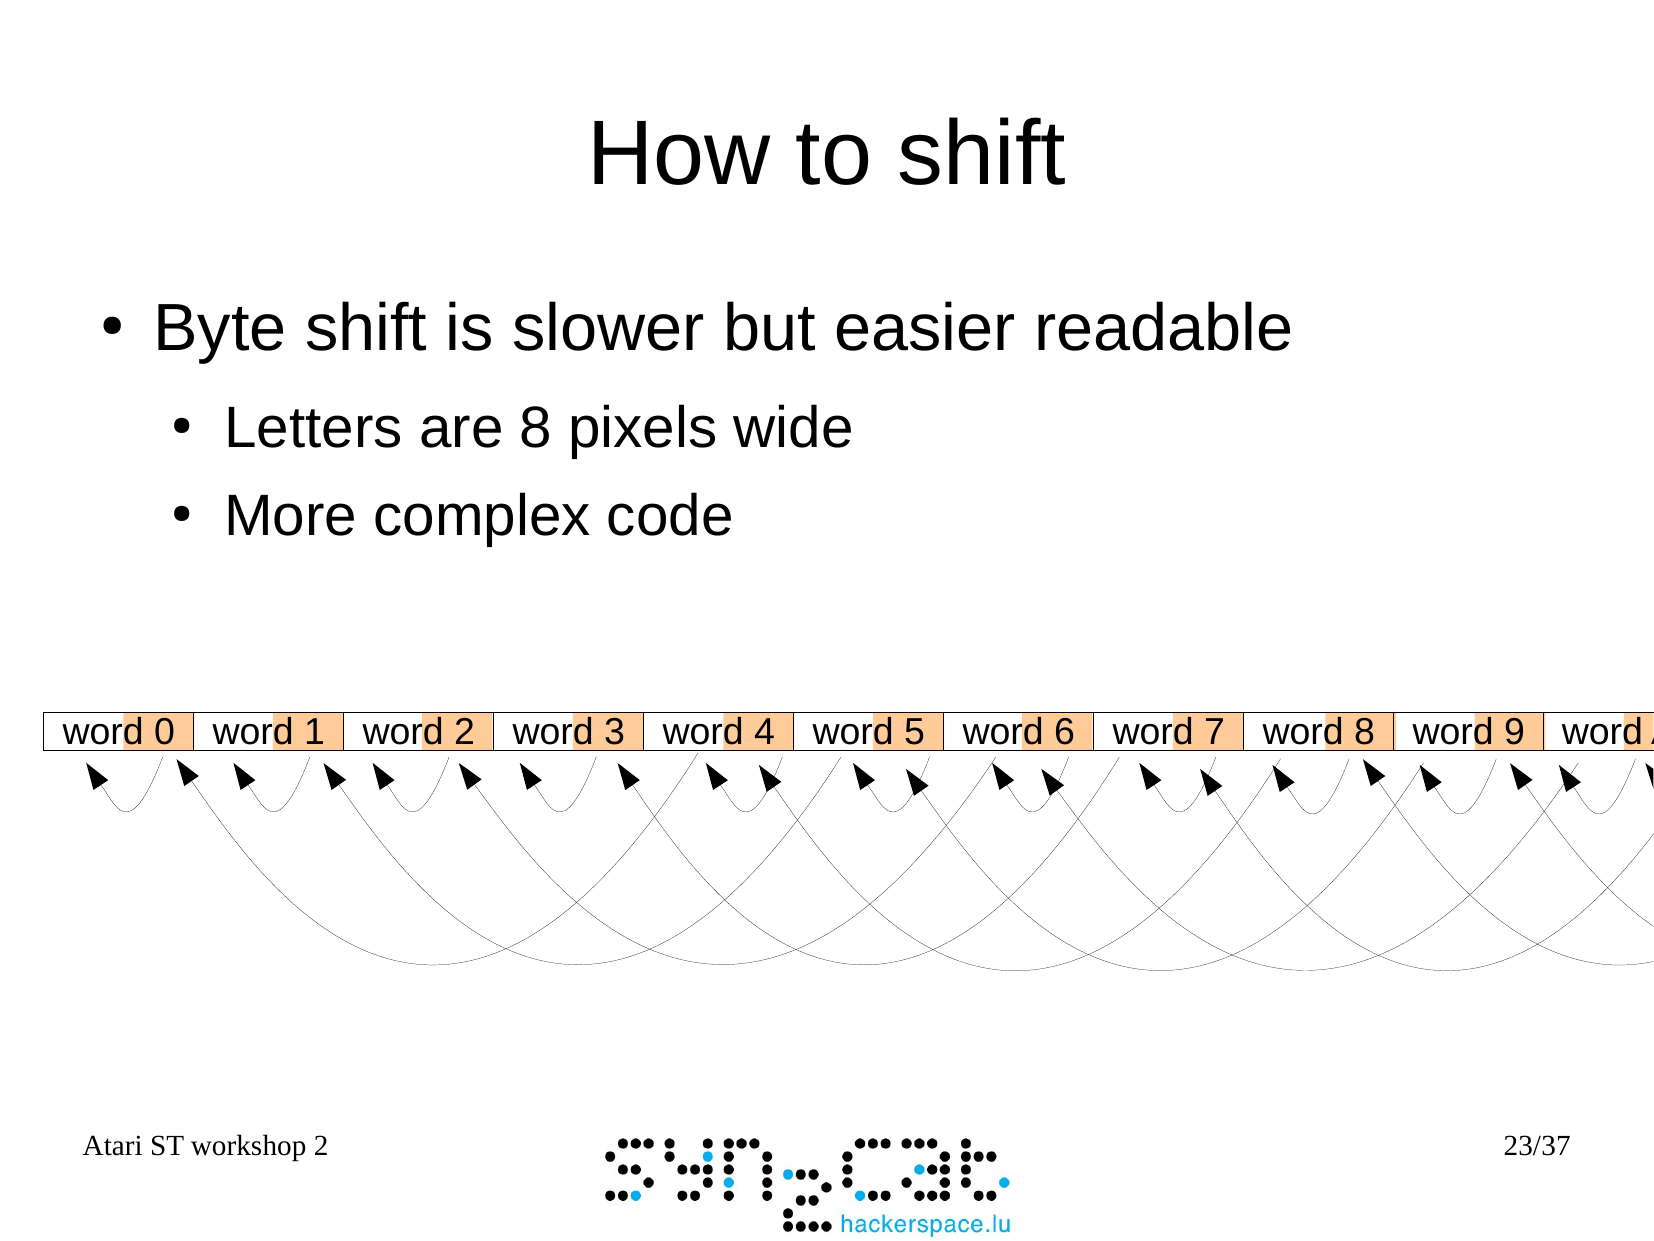

# How to shift
Byte shift is slower but easier readable
Letters are 8 pixels wide
More complex code
word 0
word 1
word 2
word 3
word 4
word 5
word 6
word 7
word 8
word 9
word A
word B
23